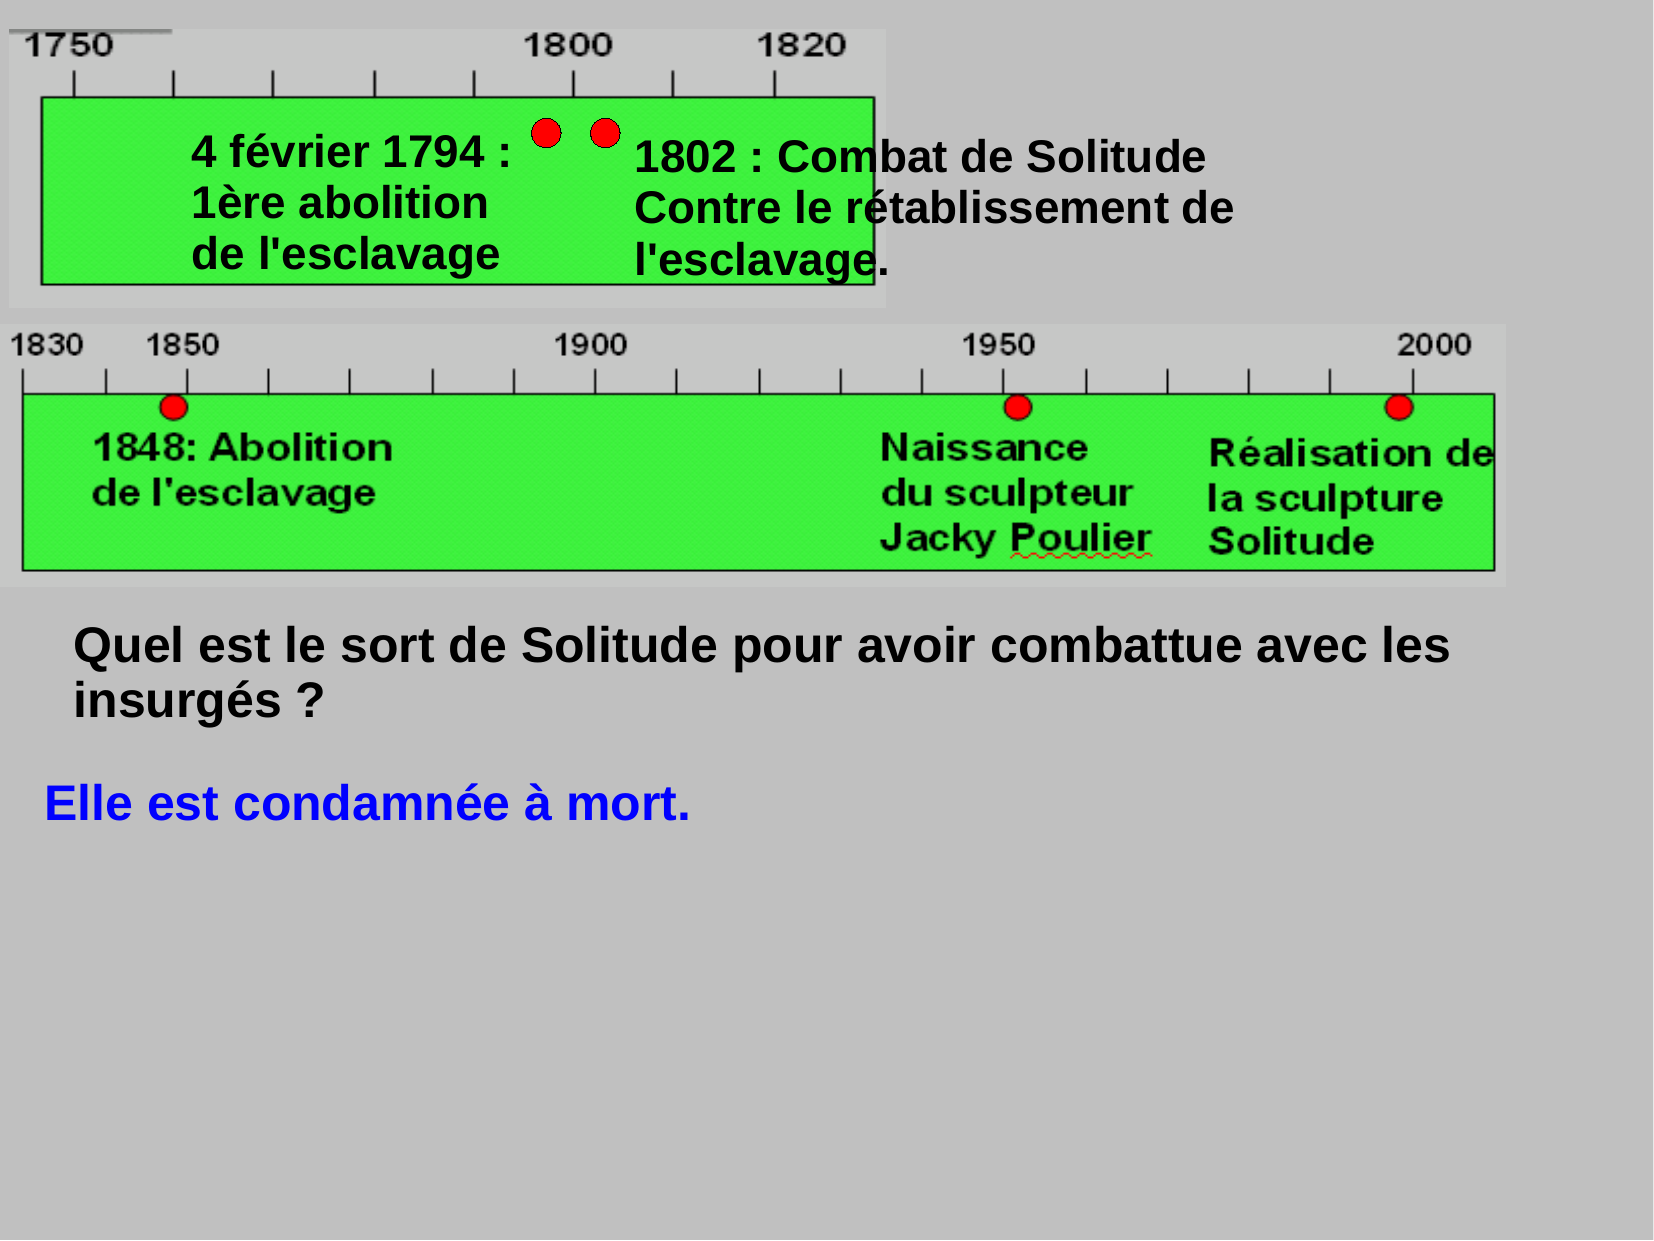

4 février 1794 : 1ère abolition de l'esclavage
1802 : Combat de Solitude
Contre le rétablissement de l'esclavage.
Quel est le sort de Solitude pour avoir combattue avec les insurgés ?
Elle est condamnée à mort.